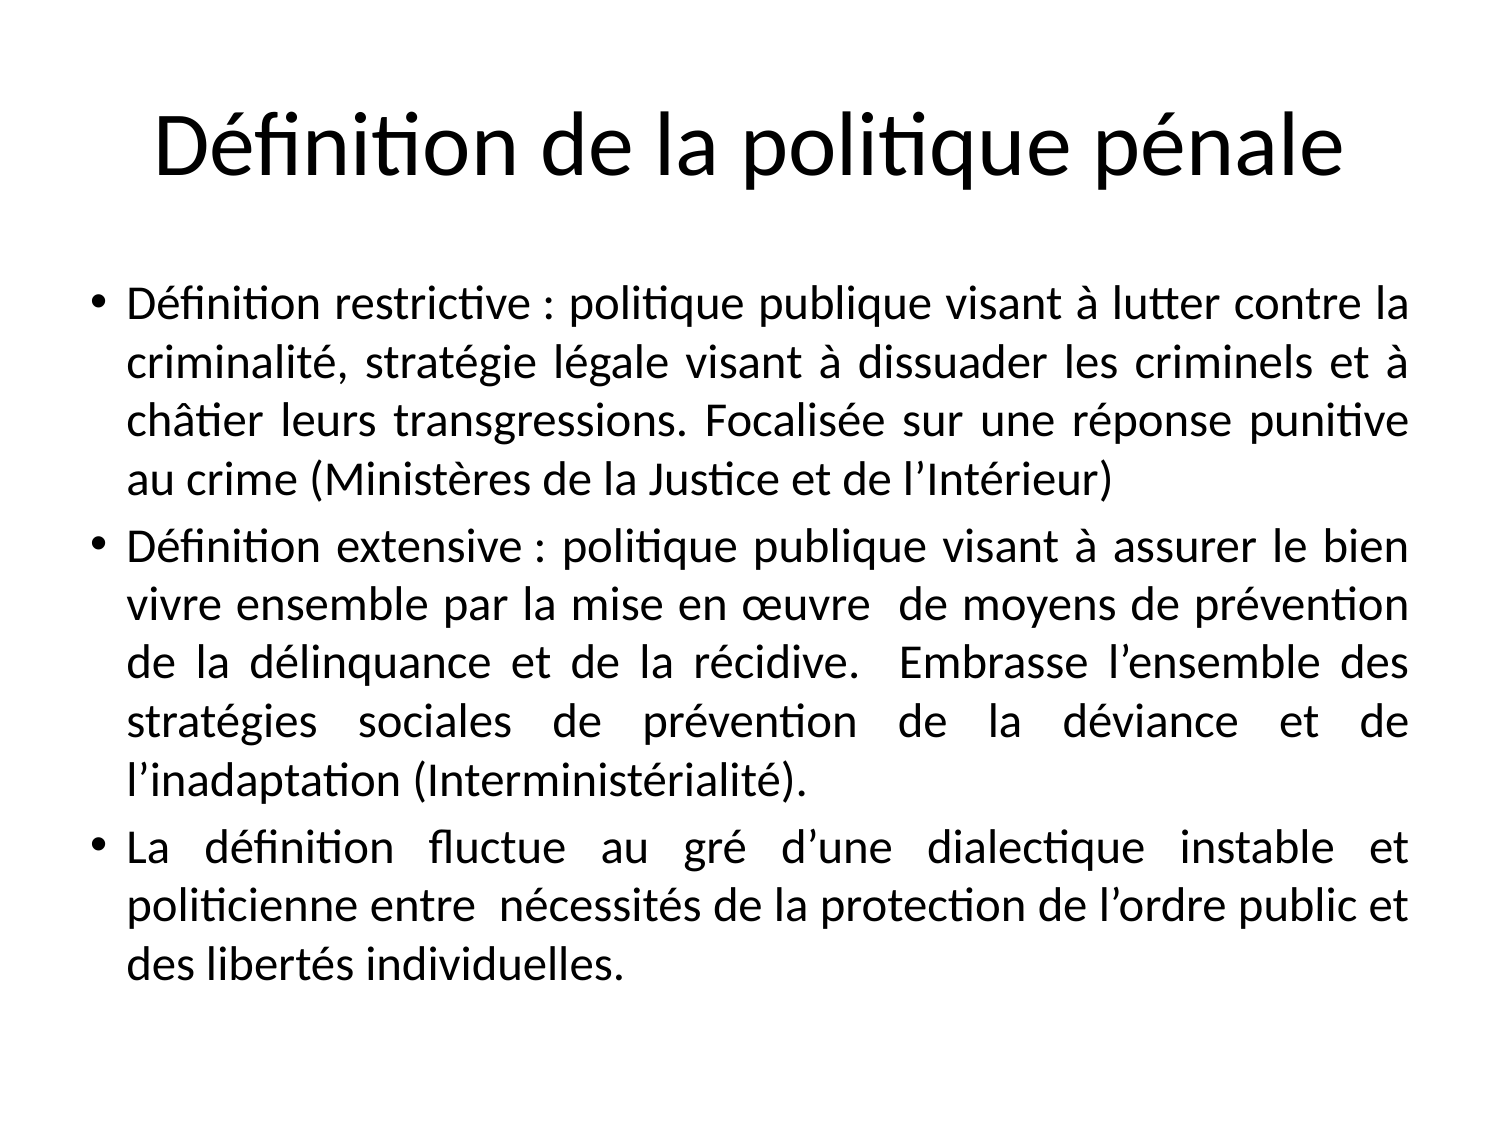

# Définition de la politique pénale
Définition restrictive : politique publique visant à lutter contre la criminalité, stratégie légale visant à dissuader les criminels et à châtier leurs transgressions. Focalisée sur une réponse punitive au crime (Ministères de la Justice et de l’Intérieur)
Définition extensive : politique publique visant à assurer le bien vivre ensemble par la mise en œuvre de moyens de prévention de la délinquance et de la récidive. Embrasse l’ensemble des stratégies sociales de prévention de la déviance et de l’inadaptation (Interministérialité).
La définition fluctue au gré d’une dialectique instable et politicienne entre nécessités de la protection de l’ordre public et des libertés individuelles.